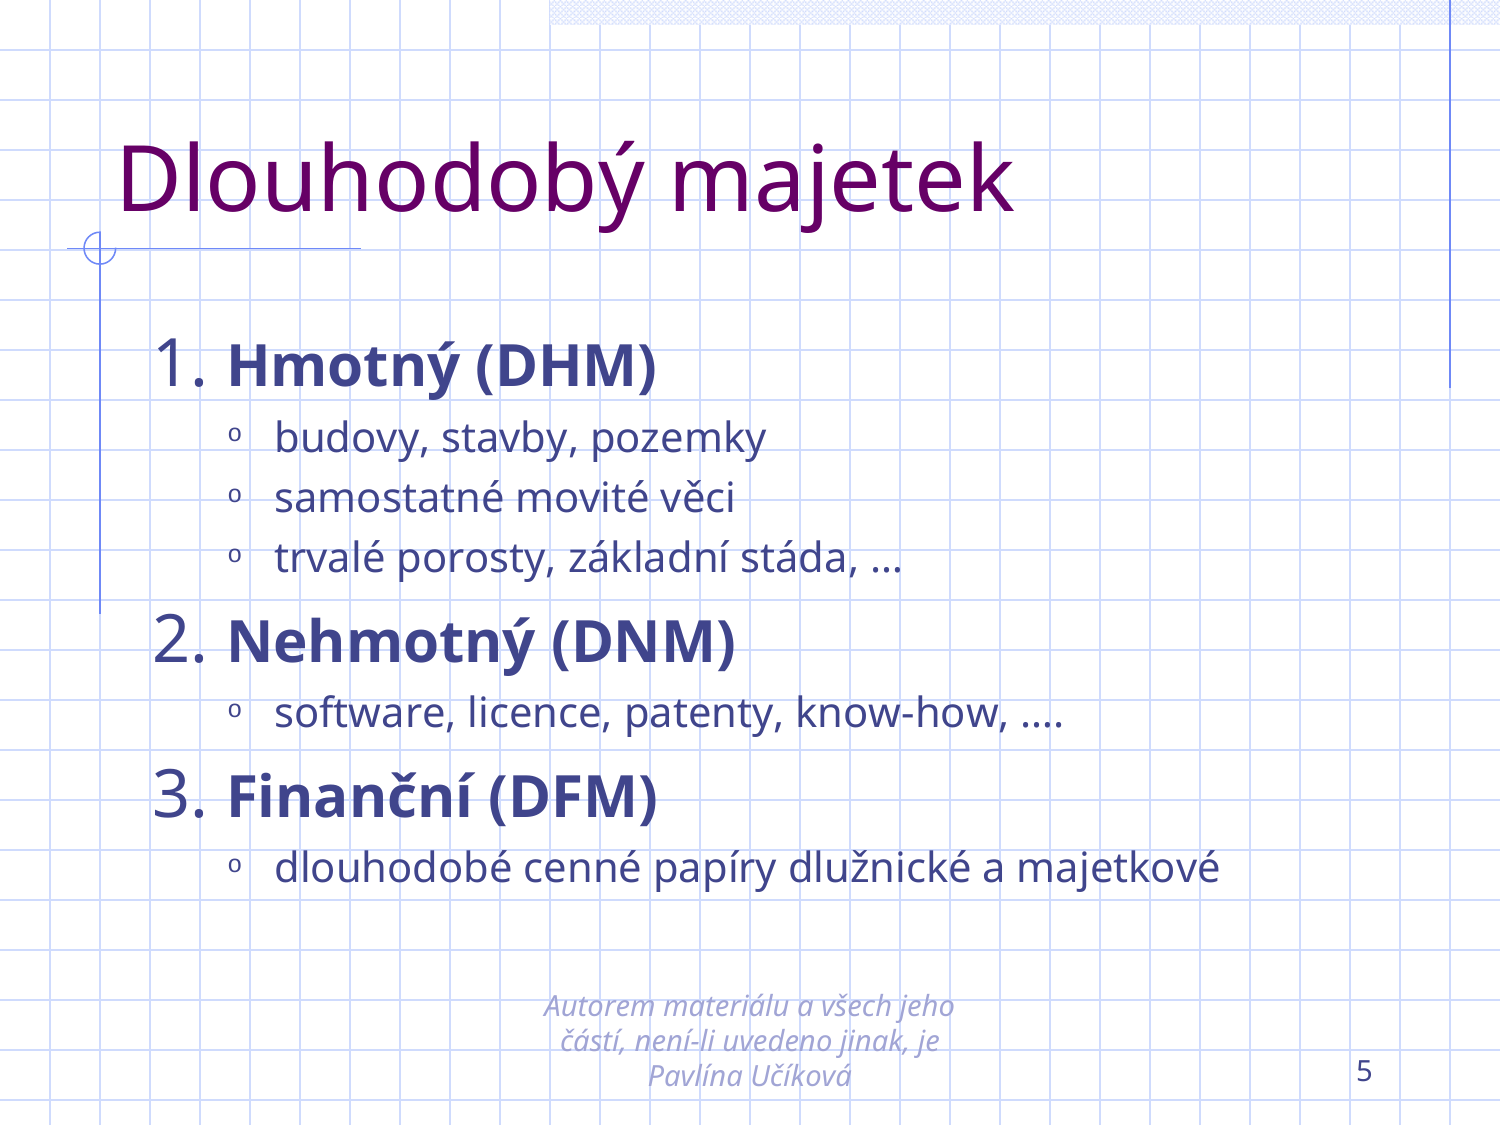

# Dlouhodobý majetek
1. Hmotný (DHM)
budovy, stavby, pozemky
samostatné movité věci
trvalé porosty, základní stáda, …
2. Nehmotný (DNM)
software, licence, patenty, know-how, ….
3. Finanční (DFM)
dlouhodobé cenné papíry dlužnické a majetkové
Autorem materiálu a všech jeho částí, není-li uvedeno jinak, je Pavlína Učíková